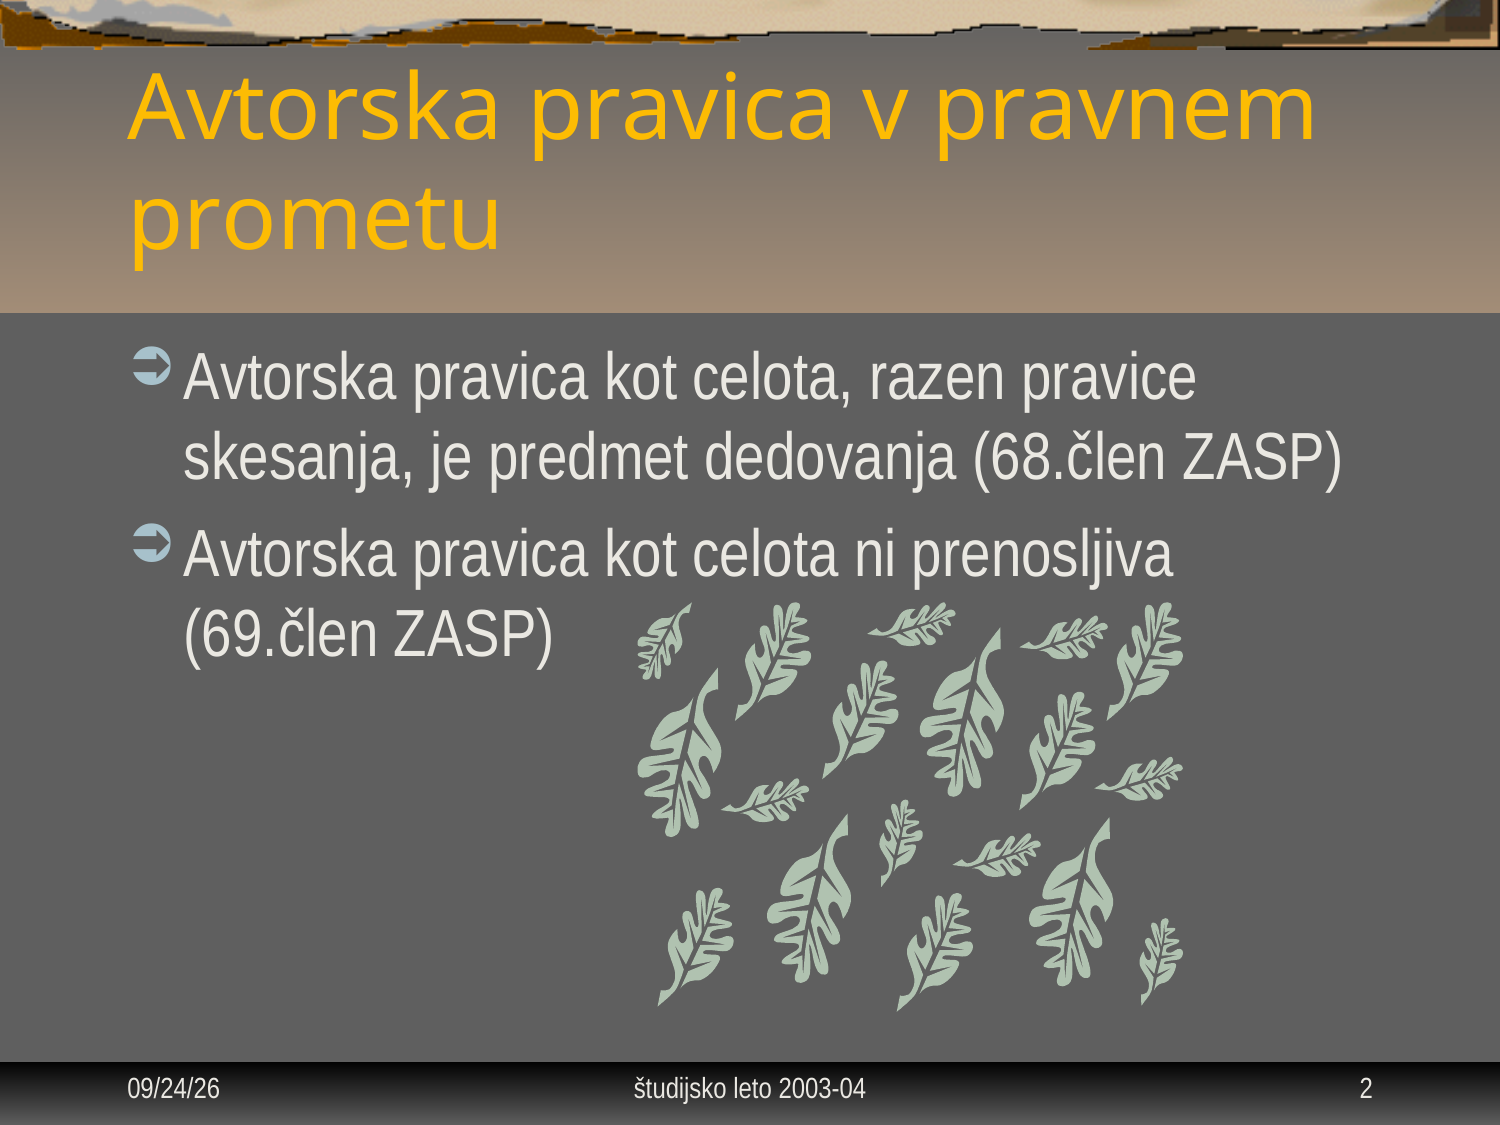

# Avtorska pravica v pravnem prometu
Avtorska pravica kot celota, razen pravice skesanja, je predmet dedovanja (68.člen ZASP)
Avtorska pravica kot celota ni prenosljiva (69.člen ZASP)
študijsko leto 2003-04